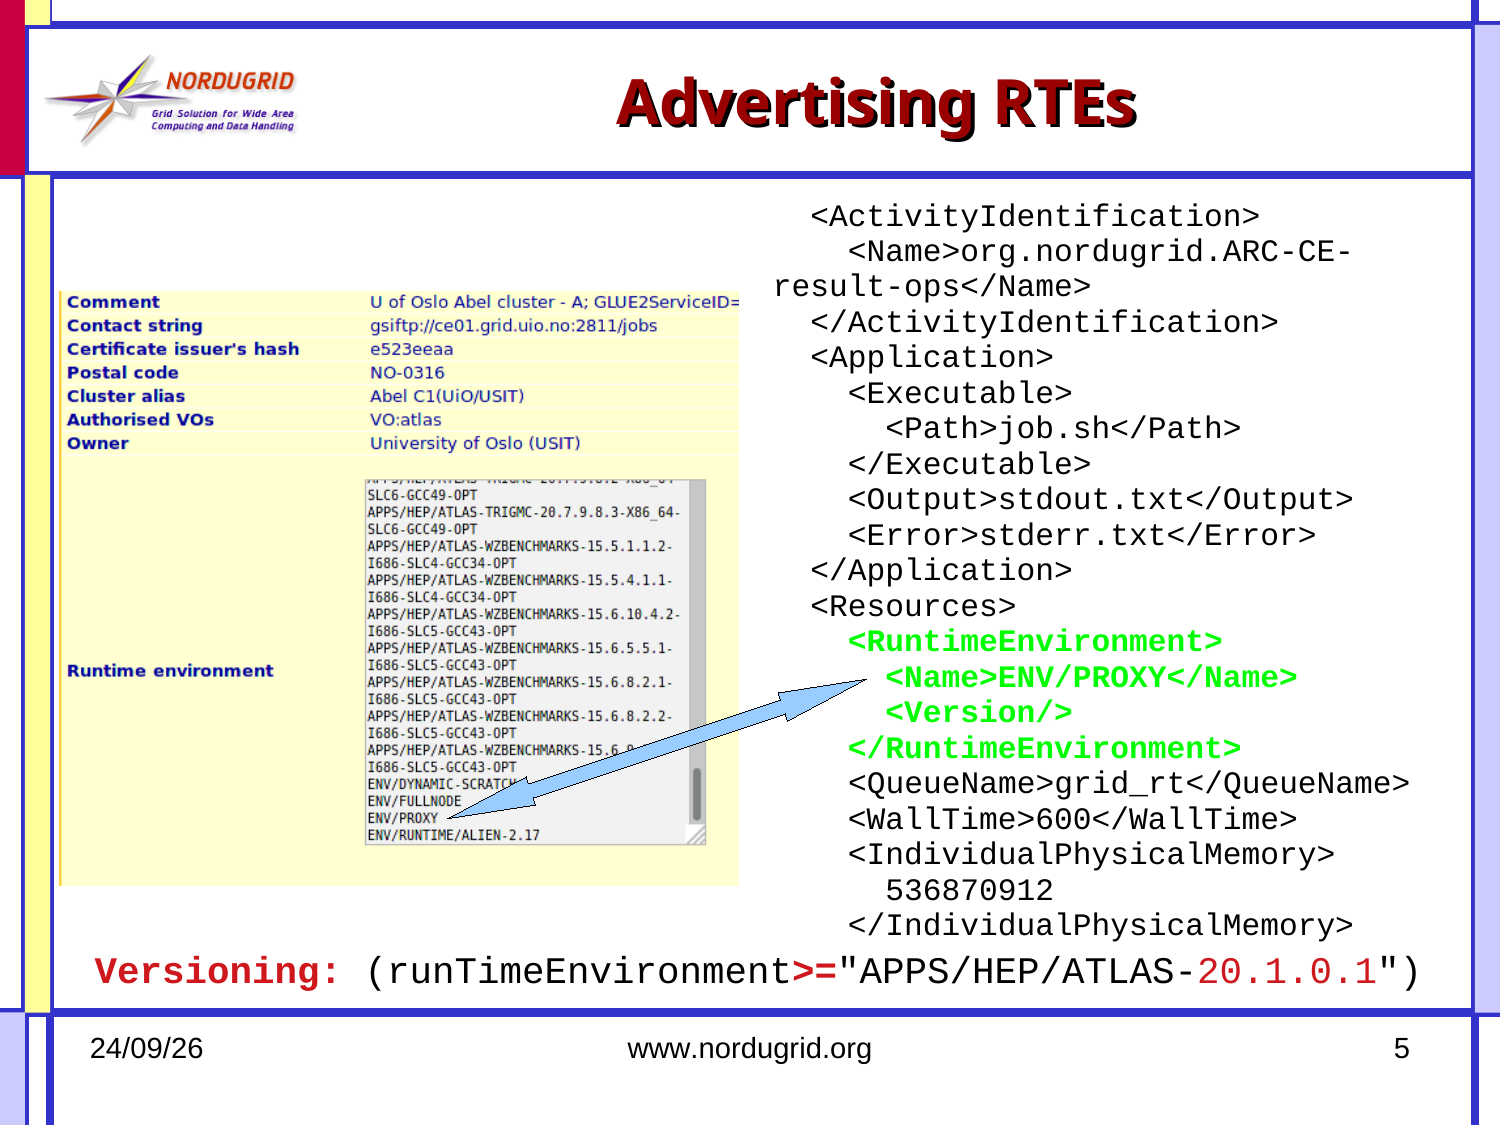

# Advertising RTEs
 <ActivityIdentification>
 <Name>org.nordugrid.ARC-CE-result-ops</Name>
 </ActivityIdentification>
 <Application>
 <Executable>
 <Path>job.sh</Path>
 </Executable>
 <Output>stdout.txt</Output>
 <Error>stderr.txt</Error>
 </Application>
 <Resources>
 <RuntimeEnvironment>
 <Name>ENV/PROXY</Name>
 <Version/>
 </RuntimeEnvironment>
 <QueueName>grid_rt</QueueName>
 <WallTime>600</WallTime>
 <IndividualPhysicalMemory>
 536870912
 </IndividualPhysicalMemory>
Versioning: (runTimeEnvironment>="APPS/HEP/ATLAS-20.1.0.1")
www.nordugrid.org
5